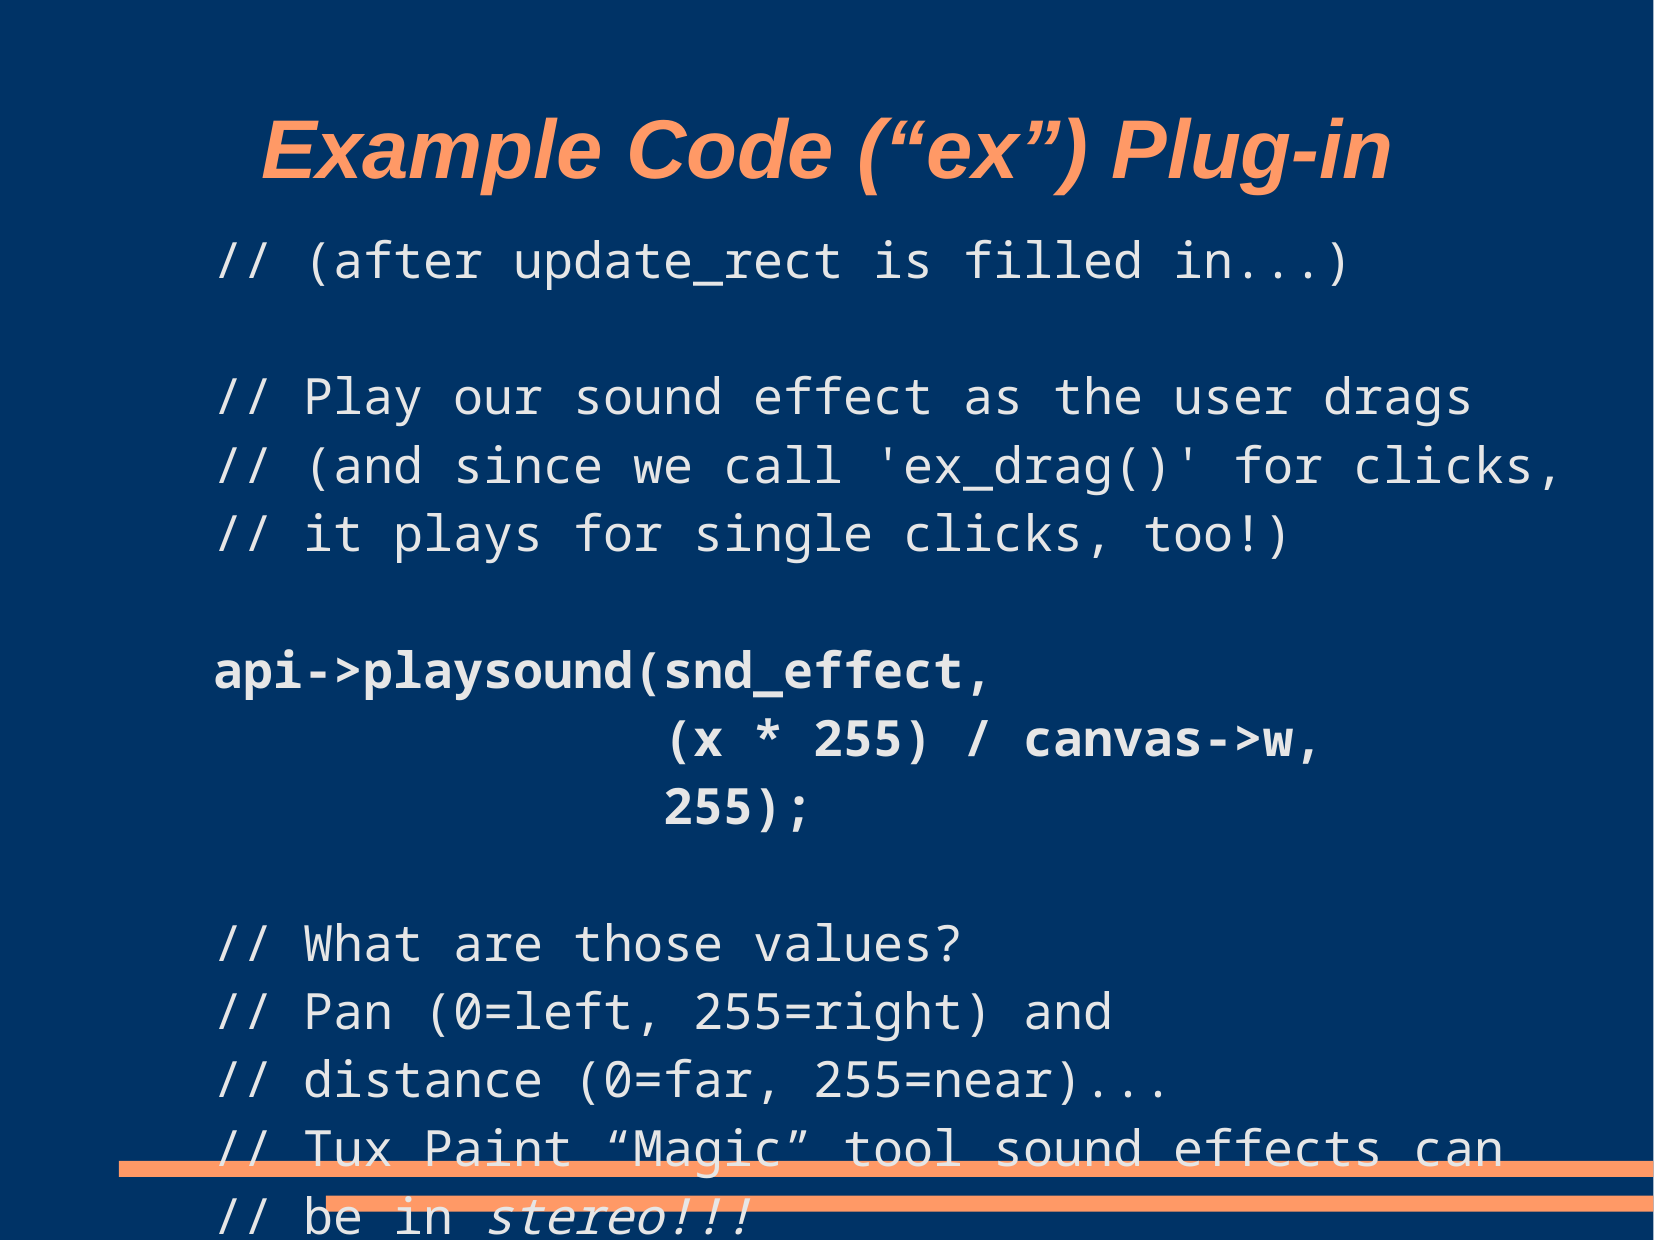

# Example Code (“ex”) Plug-in
 // (after update_rect is filled in...)
 // Play our sound effect as the user drags
 // (and since we call 'ex_drag()' for clicks,
 // it plays for single clicks, too!)
 api->playsound(snd_effect,
 (x * 255) / canvas->w,
 255);
 // What are those values?
 // Pan (0=left, 255=right) and
 // distance (0=far, 255=near)...
 // Tux Paint “Magic” tool sound effects can
 // be in stereo!!!
}